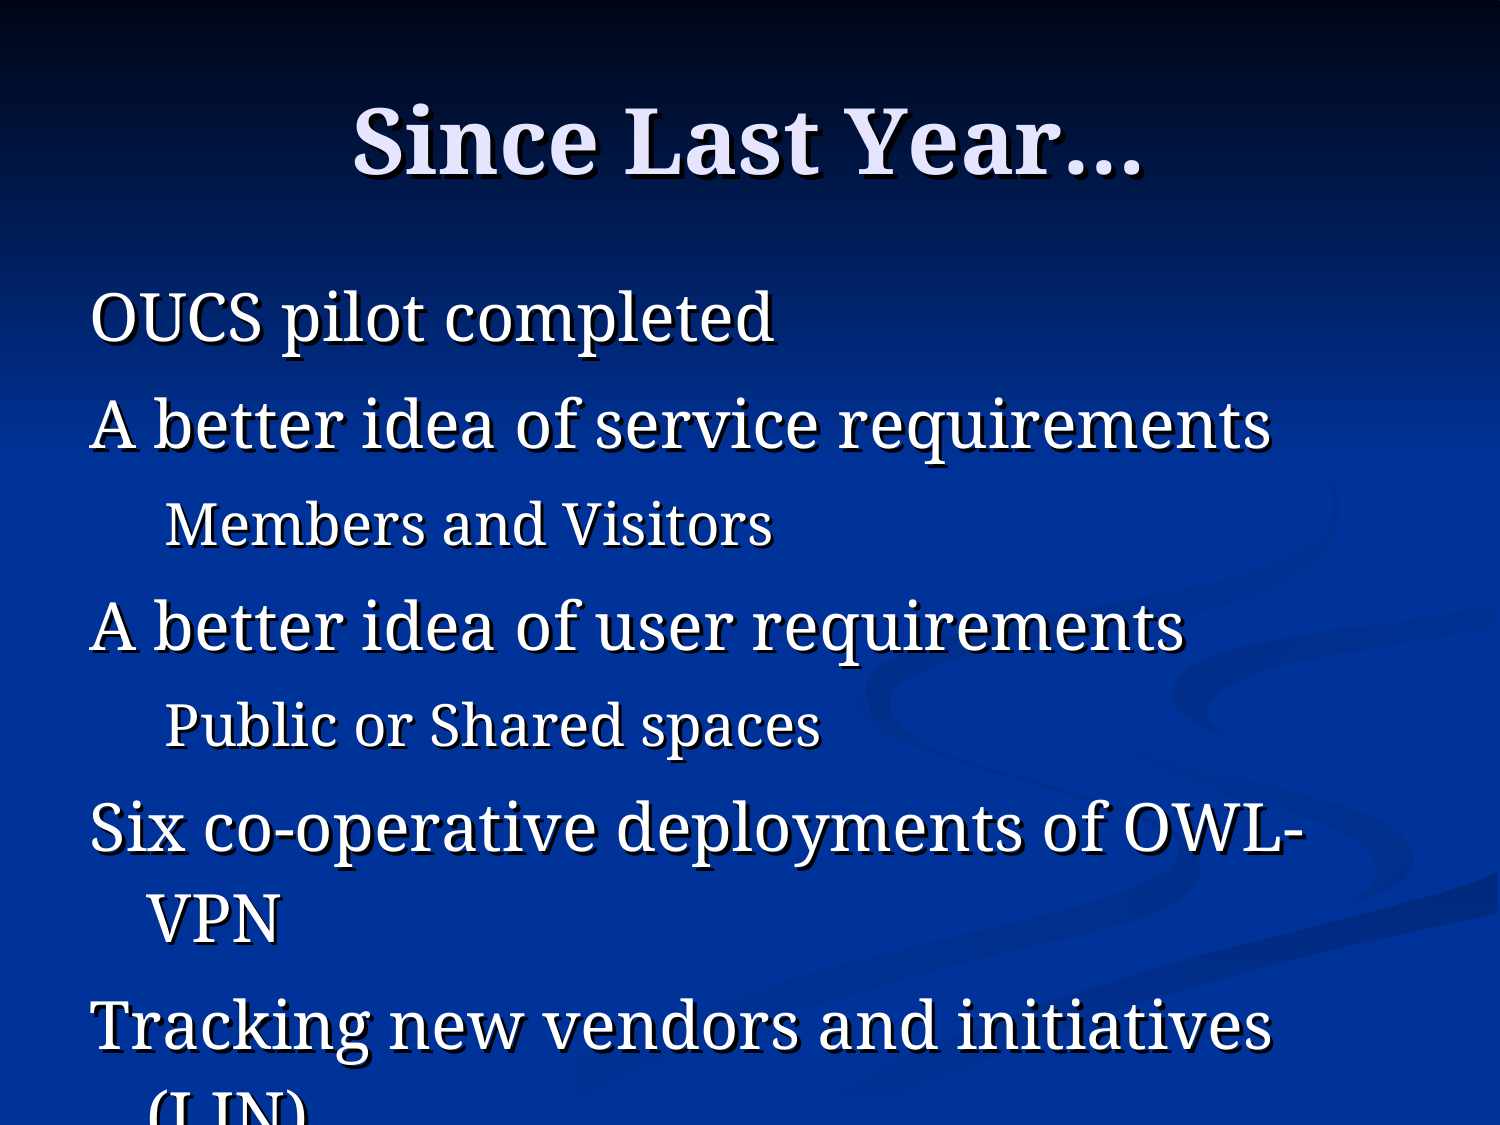

# Since Last Year…
OUCS pilot completed
A better idea of service requirements
Members and Visitors
A better idea of user requirements
Public or Shared spaces
Six co-operative deployments of OWL-VPN
Tracking new vendors and initiatives (LIN)